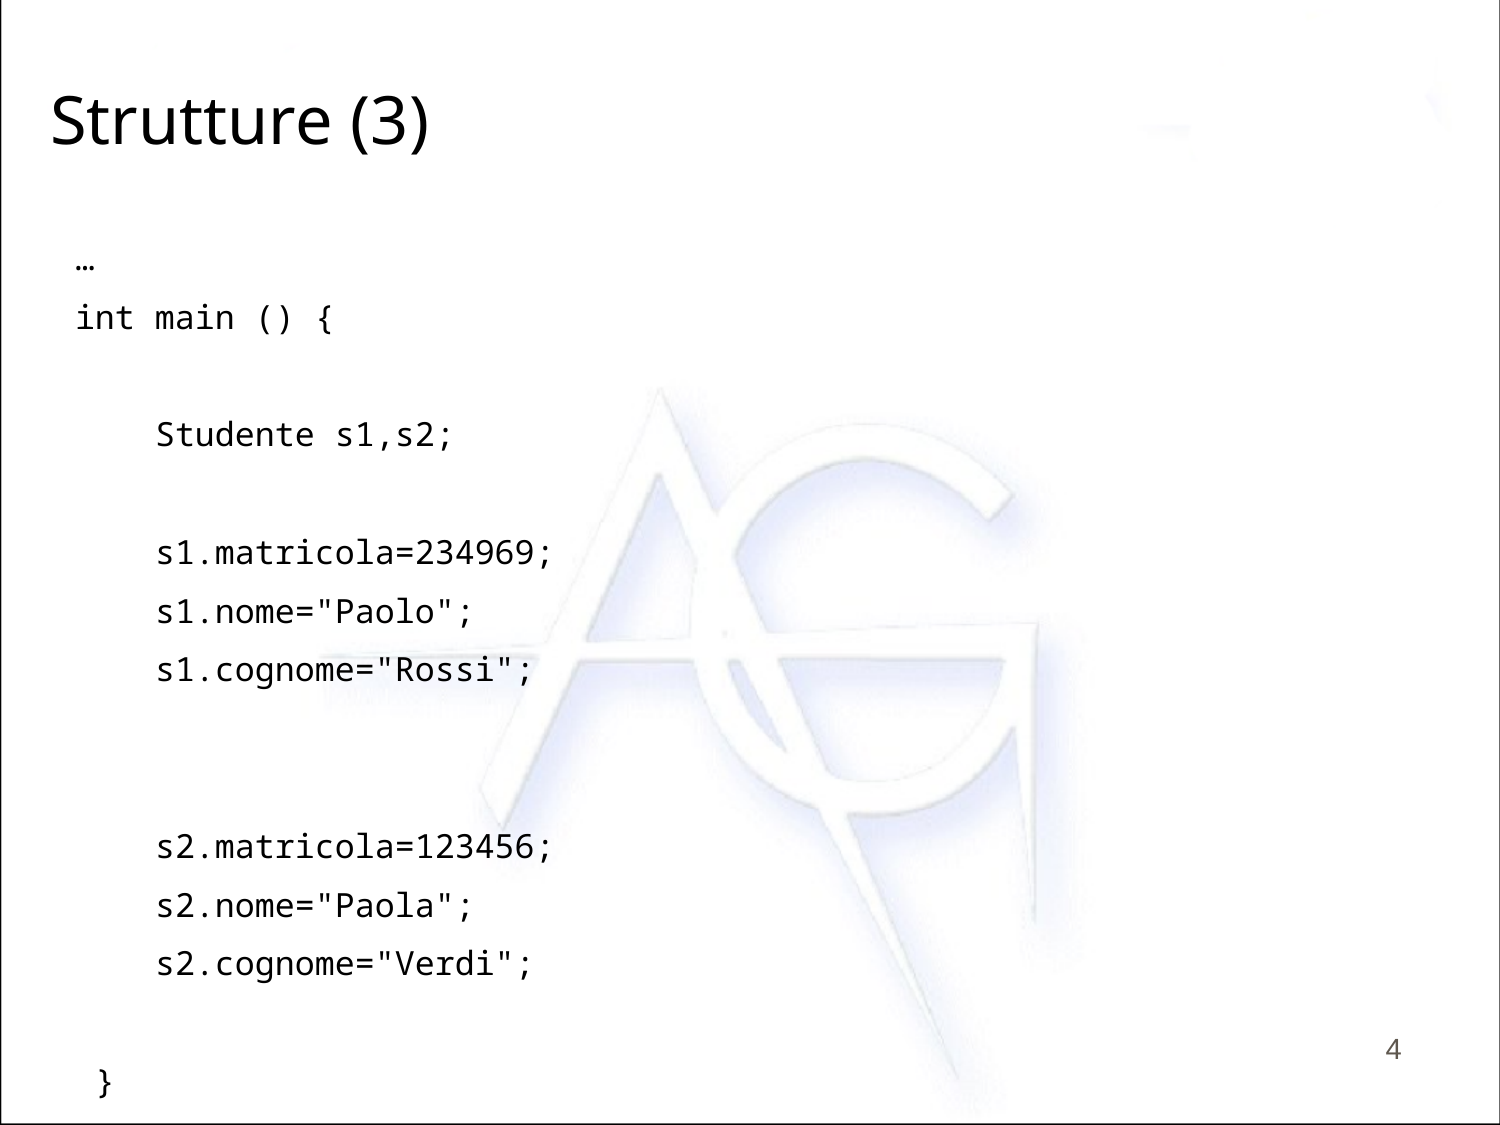

# Strutture (3)
…
int main () {
 Studente s1,s2;
 s1.matricola=234969;
 s1.nome="Paolo";
 s1.cognome="Rossi";
 s2.matricola=123456;
 s2.nome="Paola";
 s2.cognome="Verdi";
 }
4